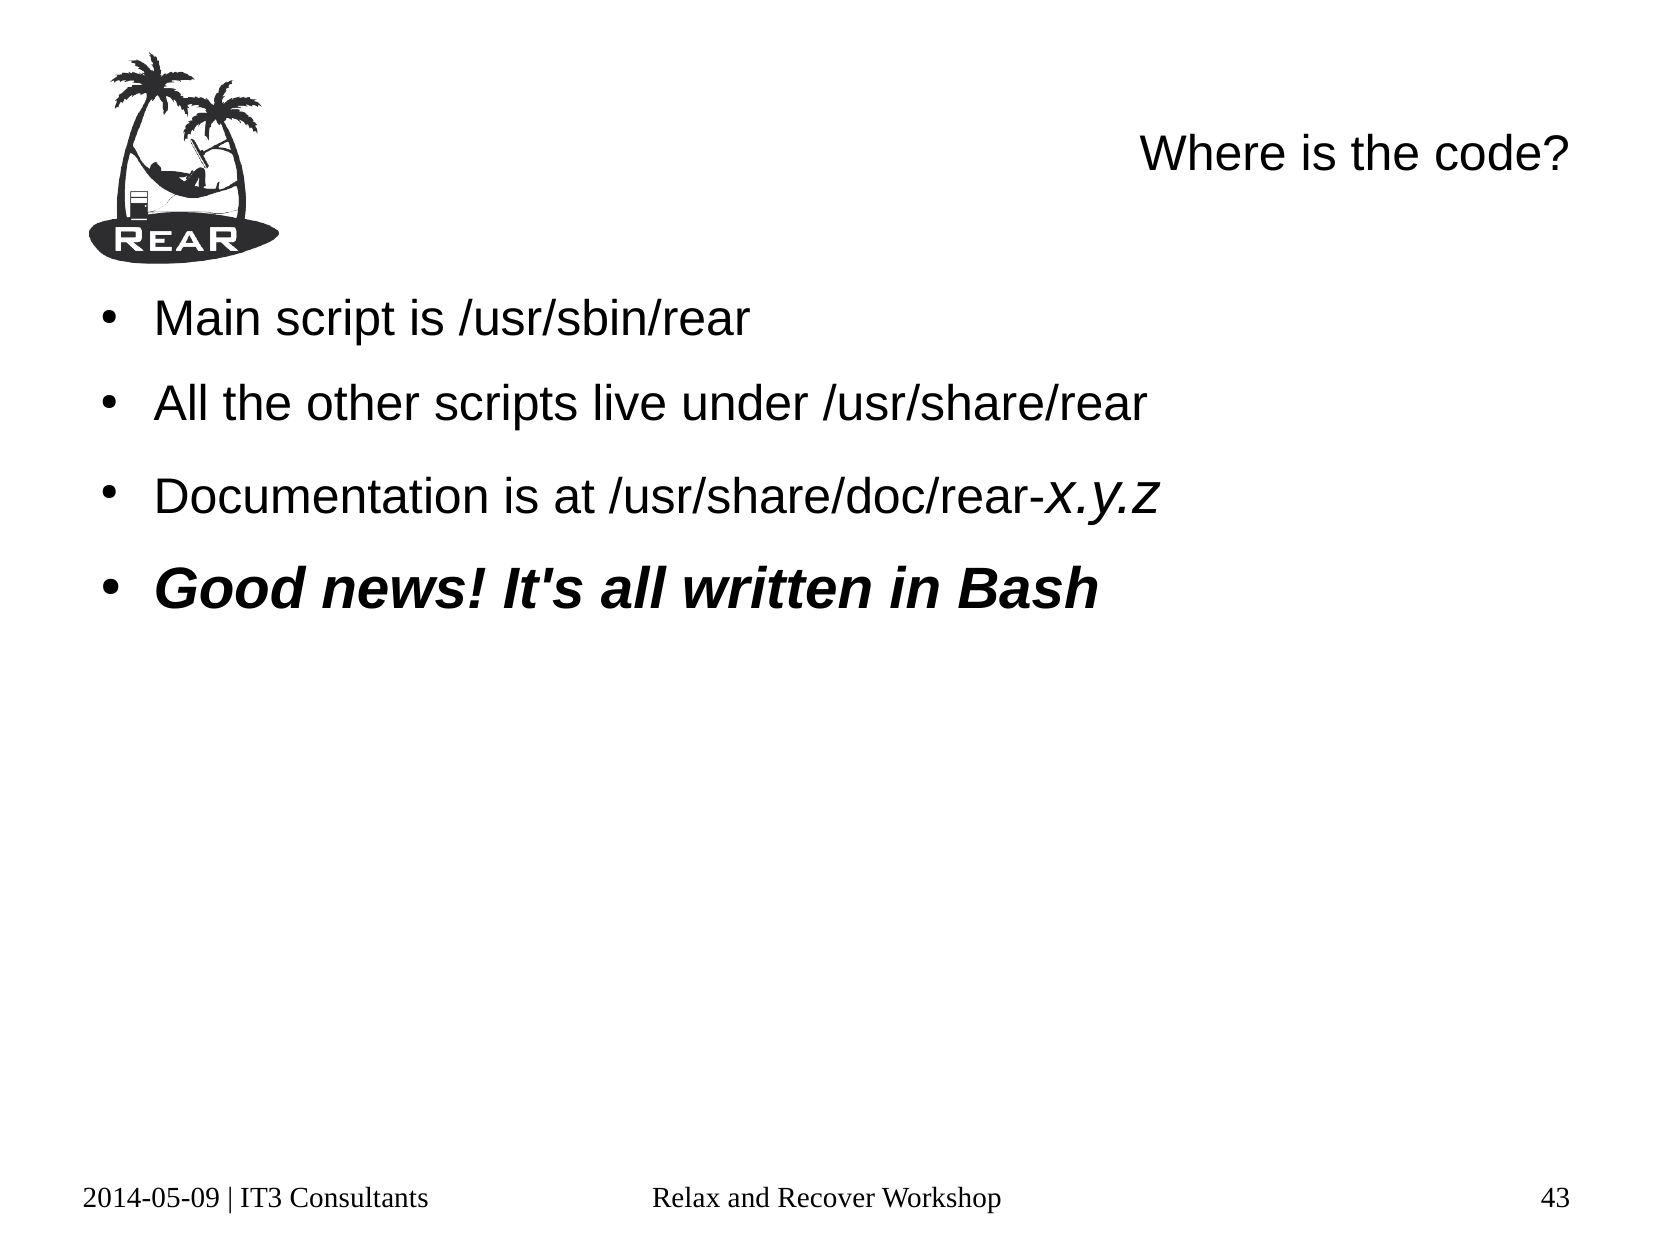

# Where is the code?
Main script is /usr/sbin/rear
All the other scripts live under /usr/share/rear
Documentation is at /usr/share/doc/rear-x.y.z
Good news! It's all written in Bash
2014-05-09 | IT3 Consultants
Relax and Recover Workshop
43